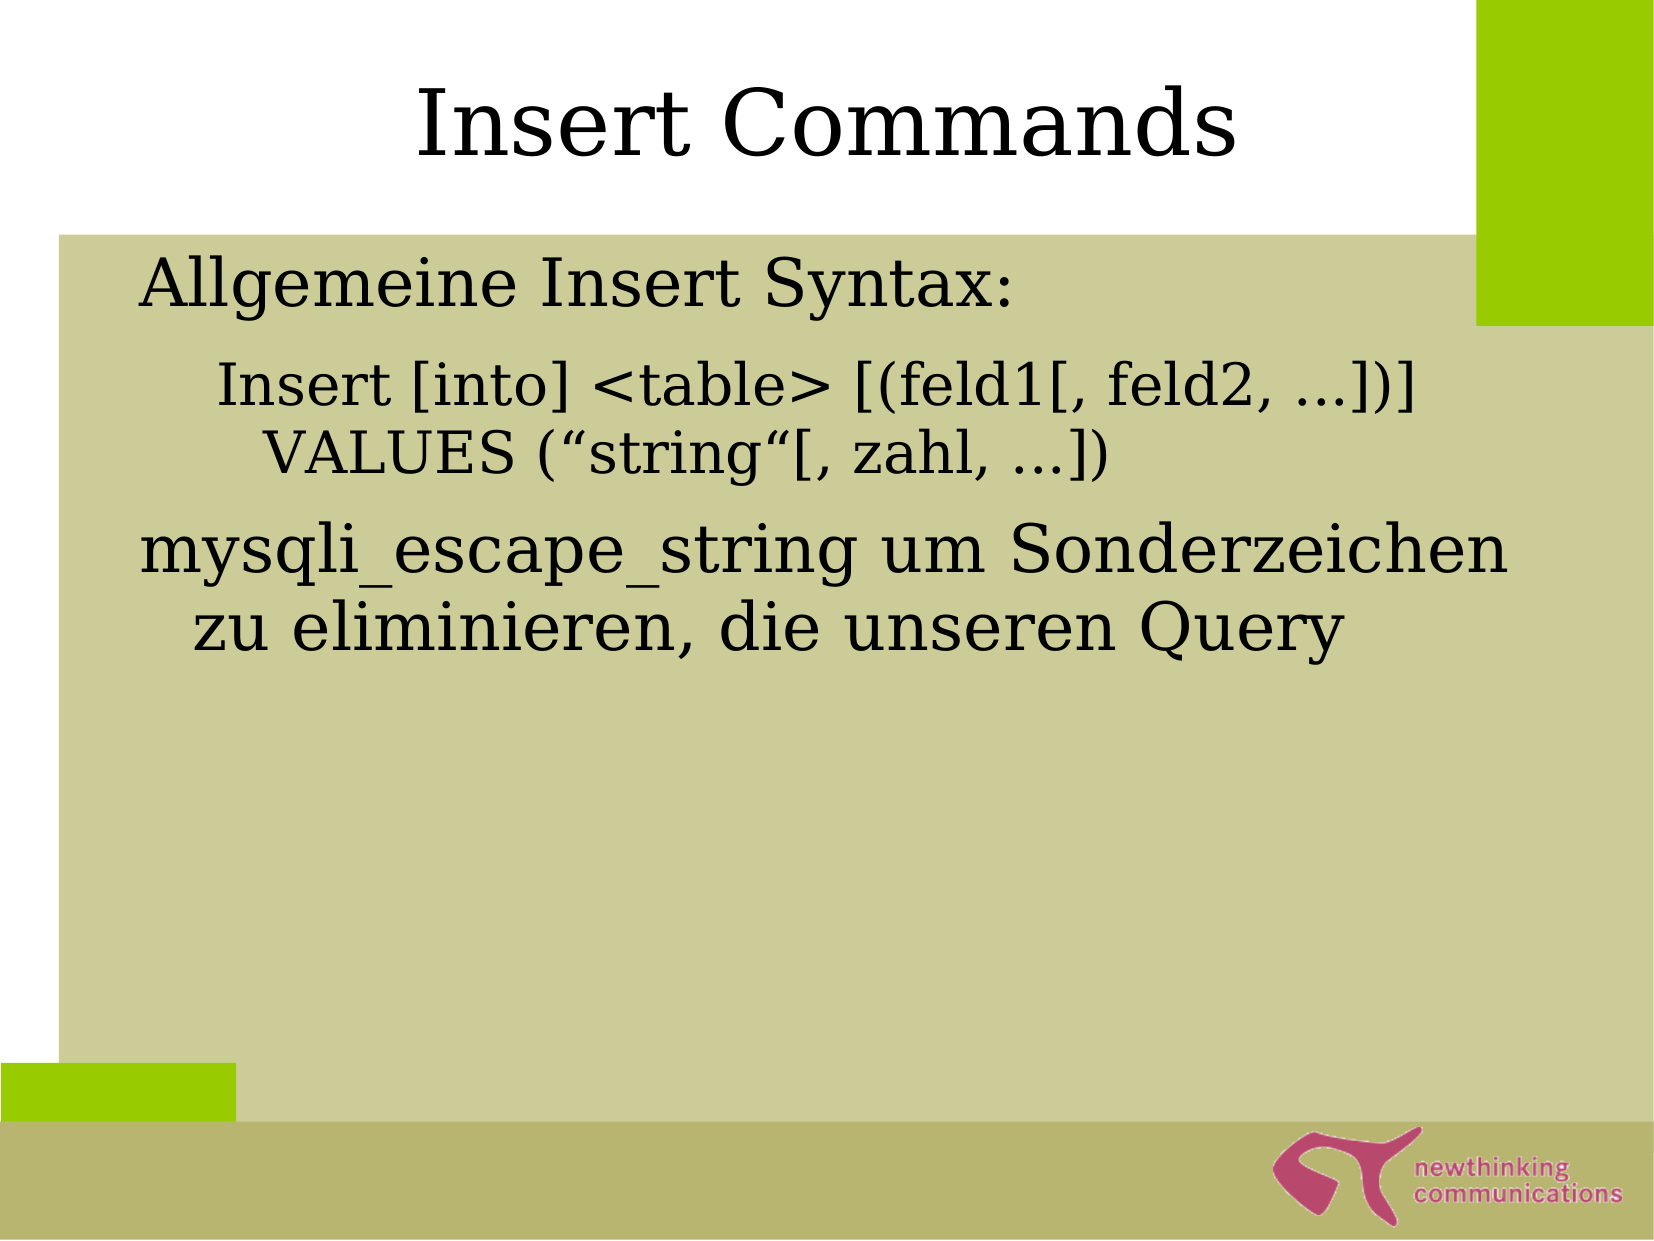

# Insert Commands
Allgemeine Insert Syntax:
Insert [into] <table> [(feld1[, feld2, ...])] VALUES (“string“[, zahl, ...])
mysqli_escape_string um Sonderzeichen zu eliminieren, die unseren Query